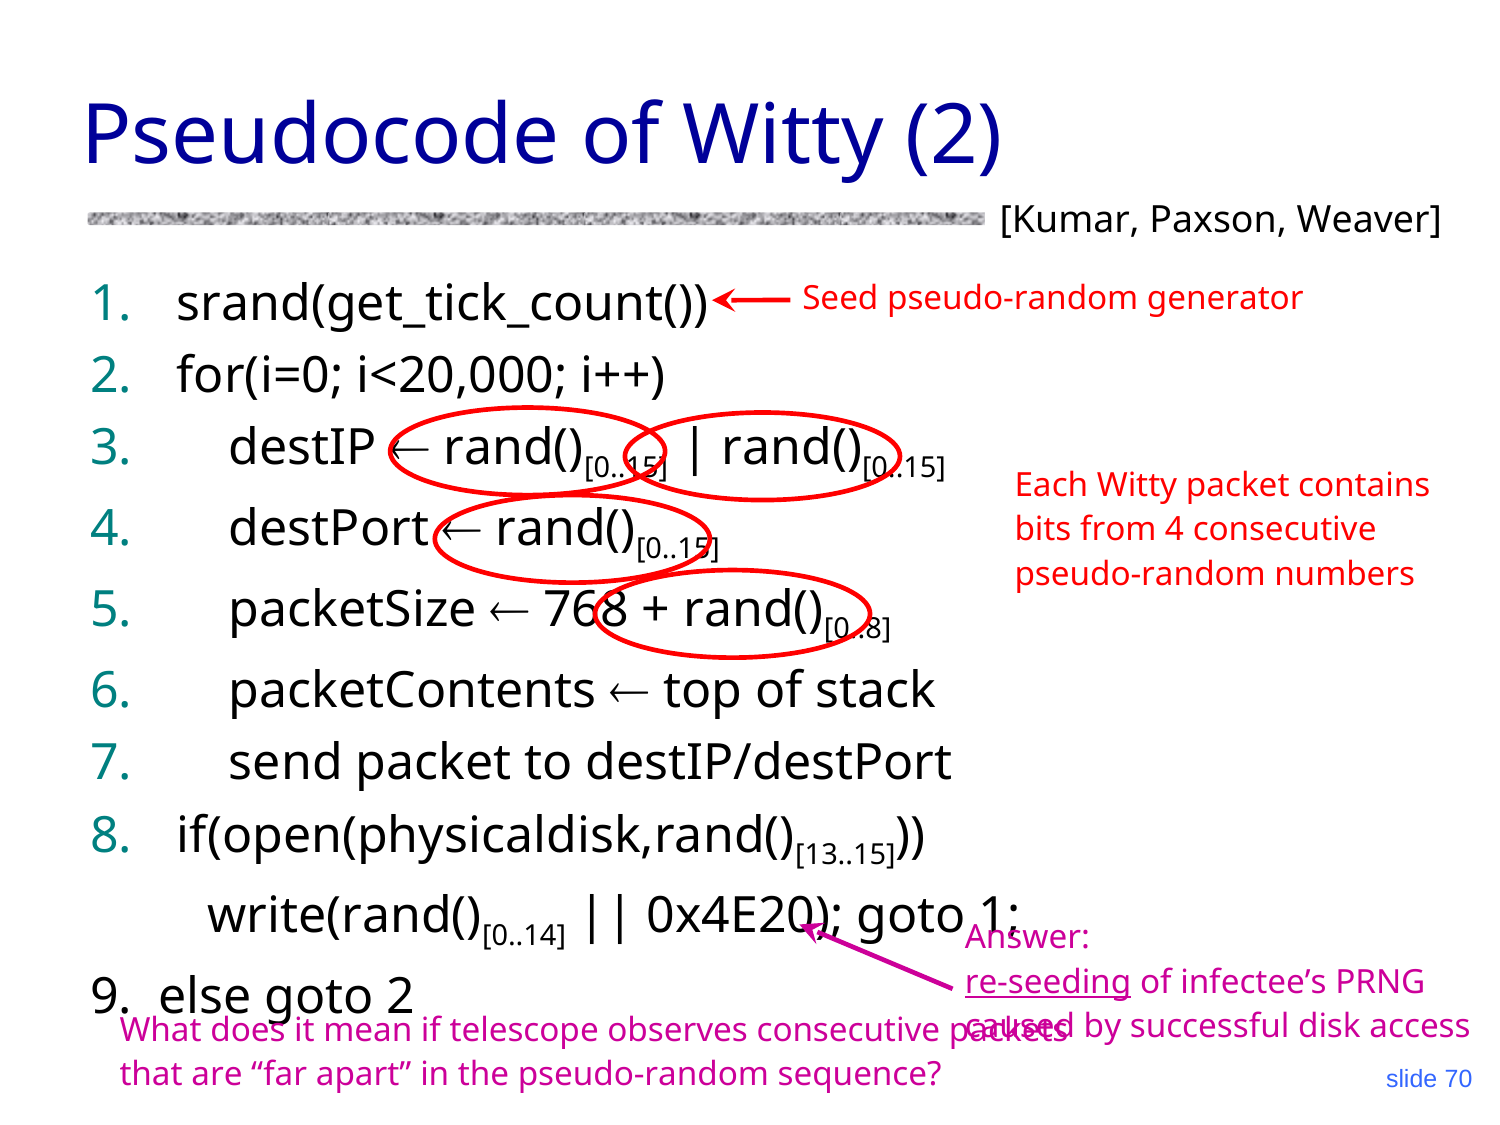

Pseudocode of Witty (2)
[Kumar, Paxson, Weaver]
srand(get_tick_count())
for(i=0; i<20,000; i++)
 destIP  rand()[0..15] | rand()[0..15]
 destPort  rand()[0..15]
 packetSize  768 + rand()[0..8]
 packetContents  top of stack
 send packet to destIP/destPort
if(open(physicaldisk,rand()[13..15]))
 write(rand()[0..14] || 0x4E20); goto 1;
9. else goto 2
Seed pseudo-random generator
Each Witty packet contains
bits from 4 consecutive
pseudo-random numbers
Answer:
re-seeding of infectee’s PRNG
caused by successful disk access
What does it mean if telescope observes consecutive packets
that are “far apart” in the pseudo-random sequence?
slide